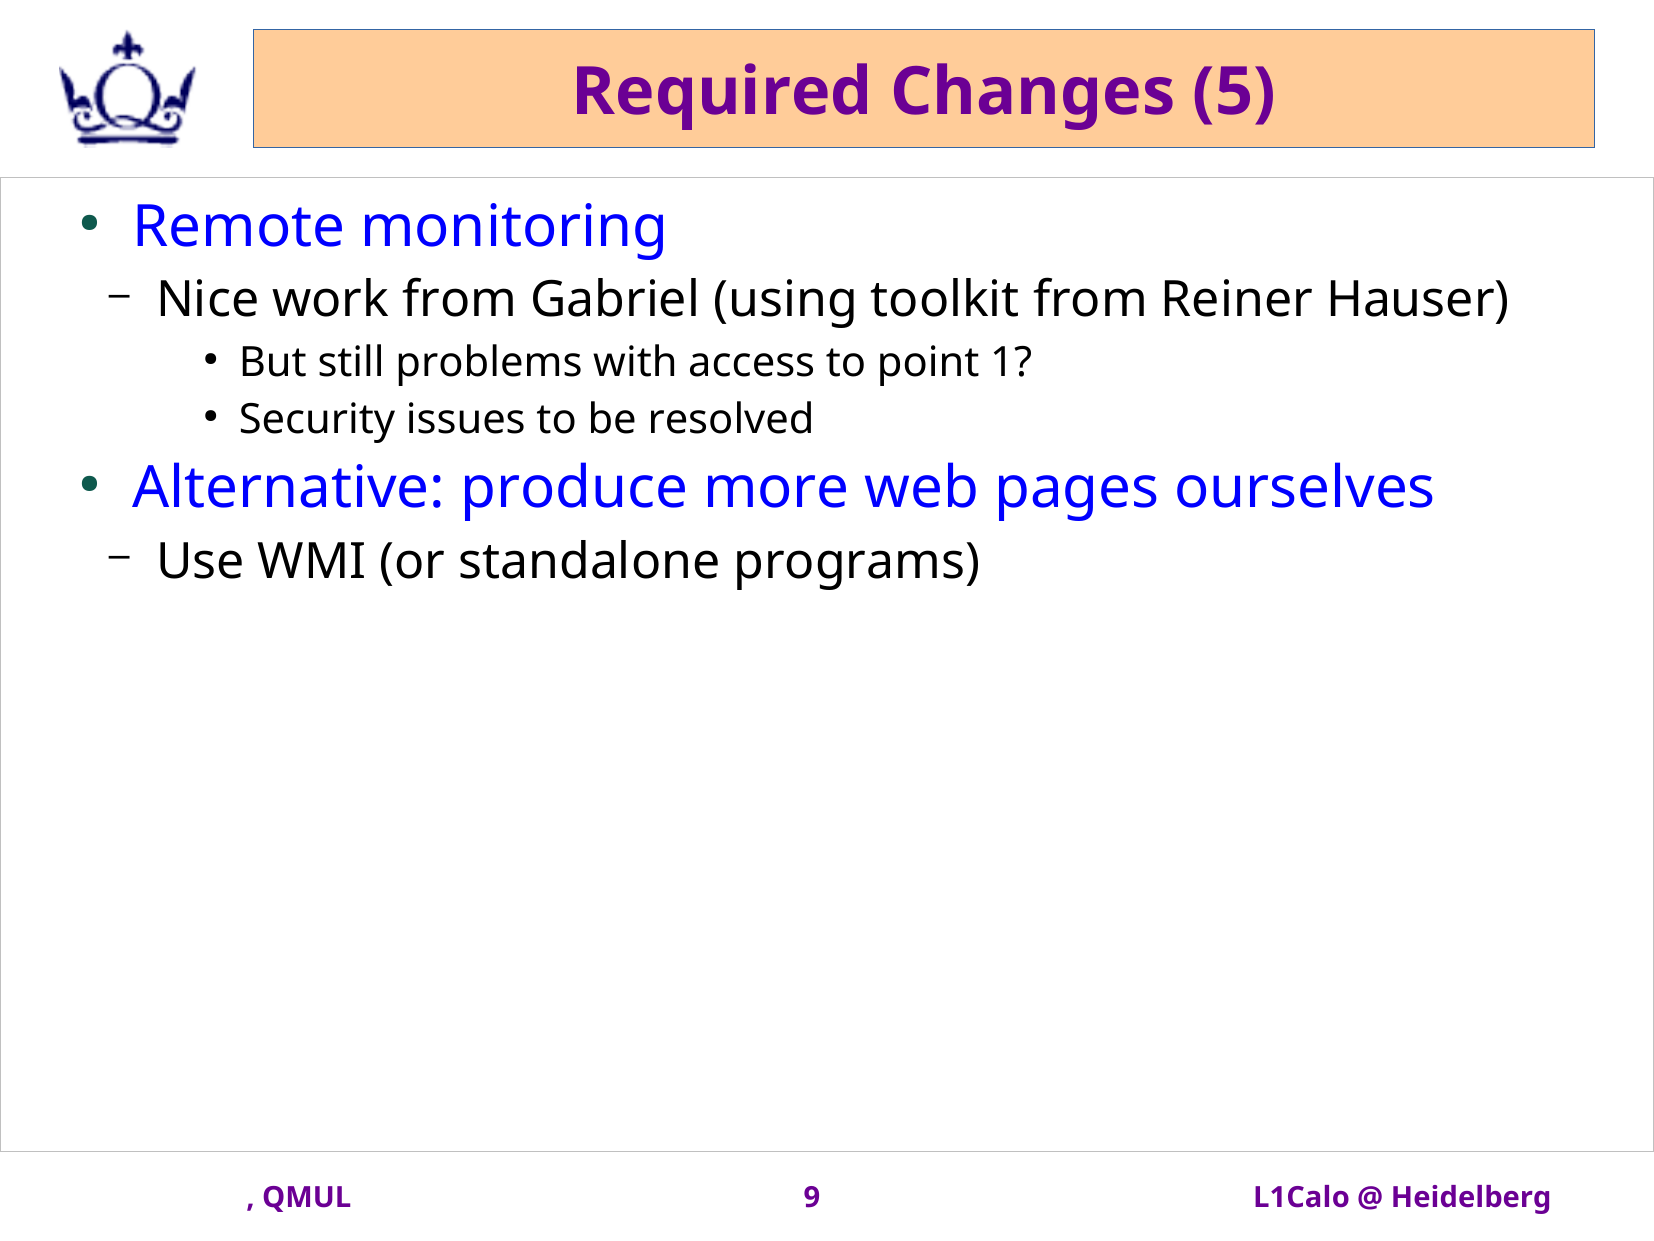

# Required Changes (5)
Remote monitoring
Nice work from Gabriel (using toolkit from Reiner Hauser)
But still problems with access to point 1?
Security issues to be resolved
Alternative: produce more web pages ourselves
Use WMI (or standalone programs)